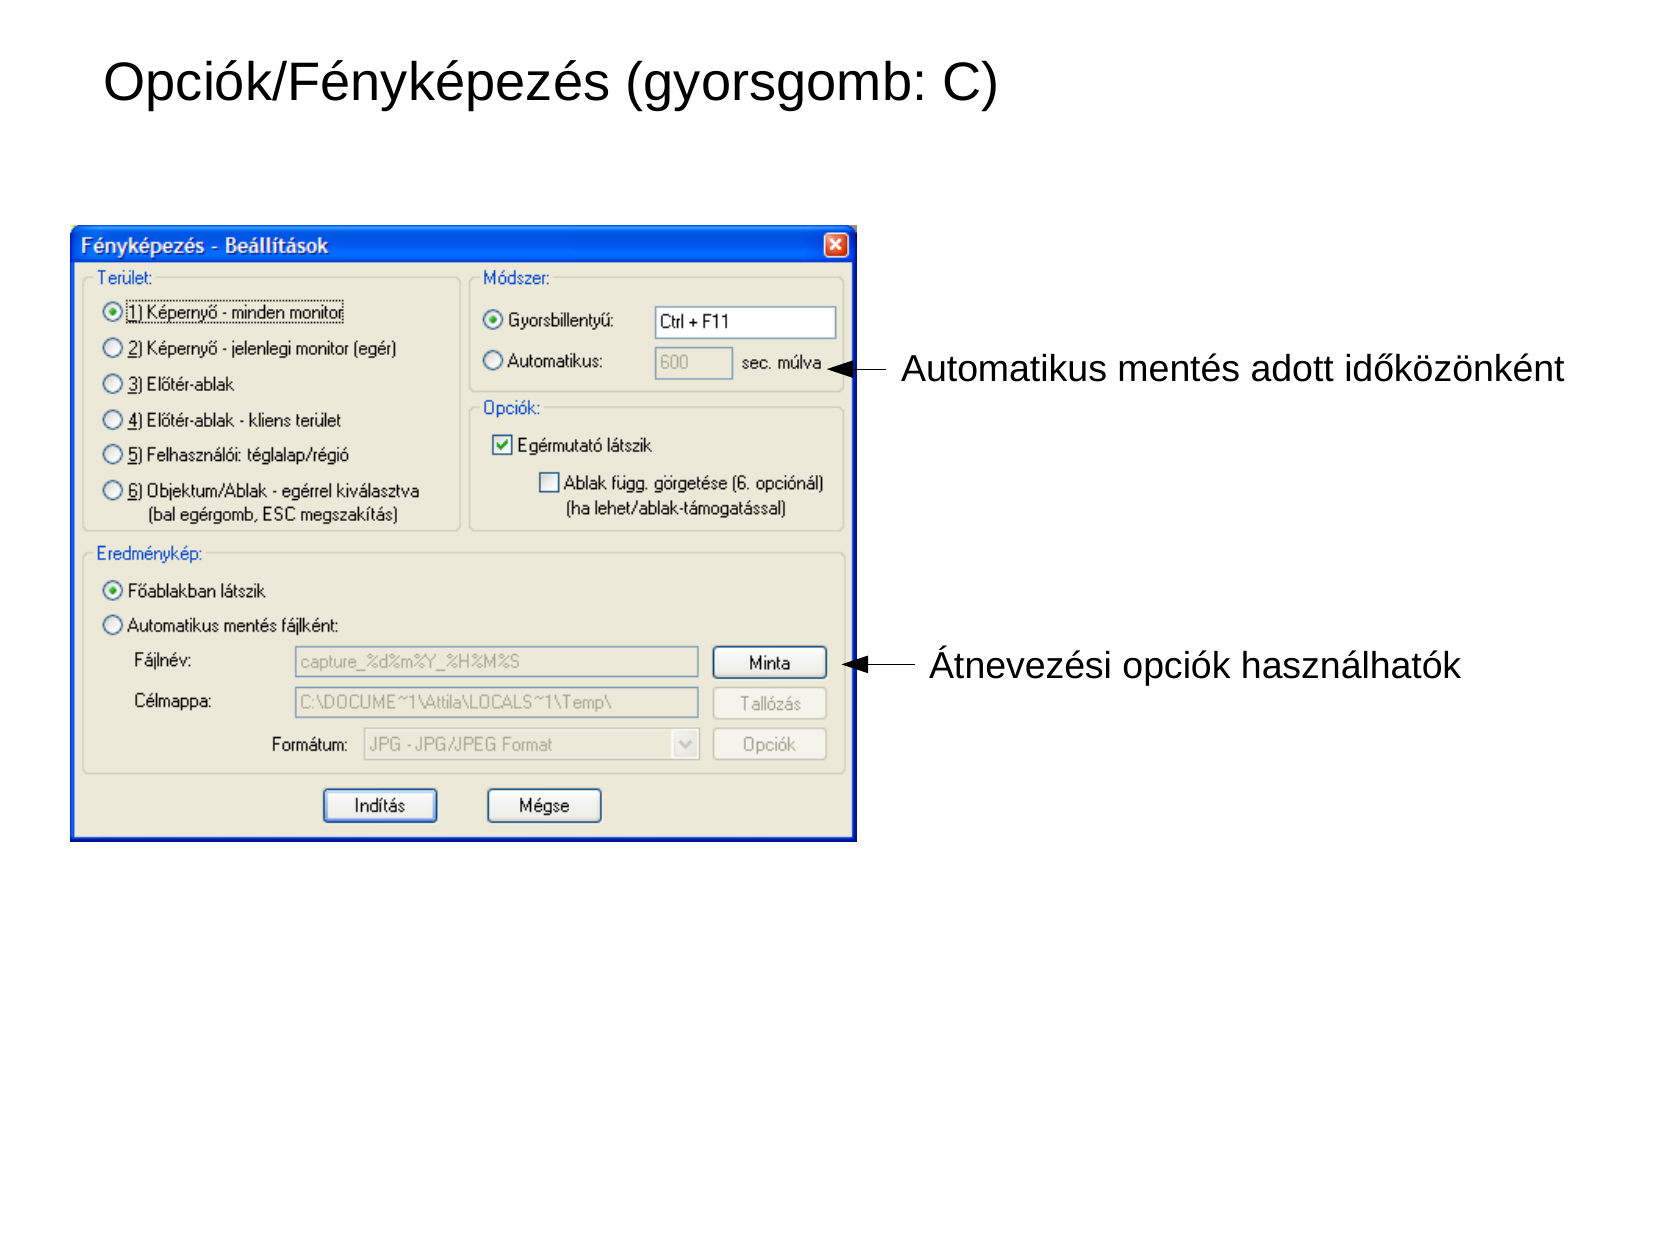

Opciók/Fényképezés (gyorsgomb: C)
Automatikus mentés adott időközönként
Átnevezési opciók használhatók